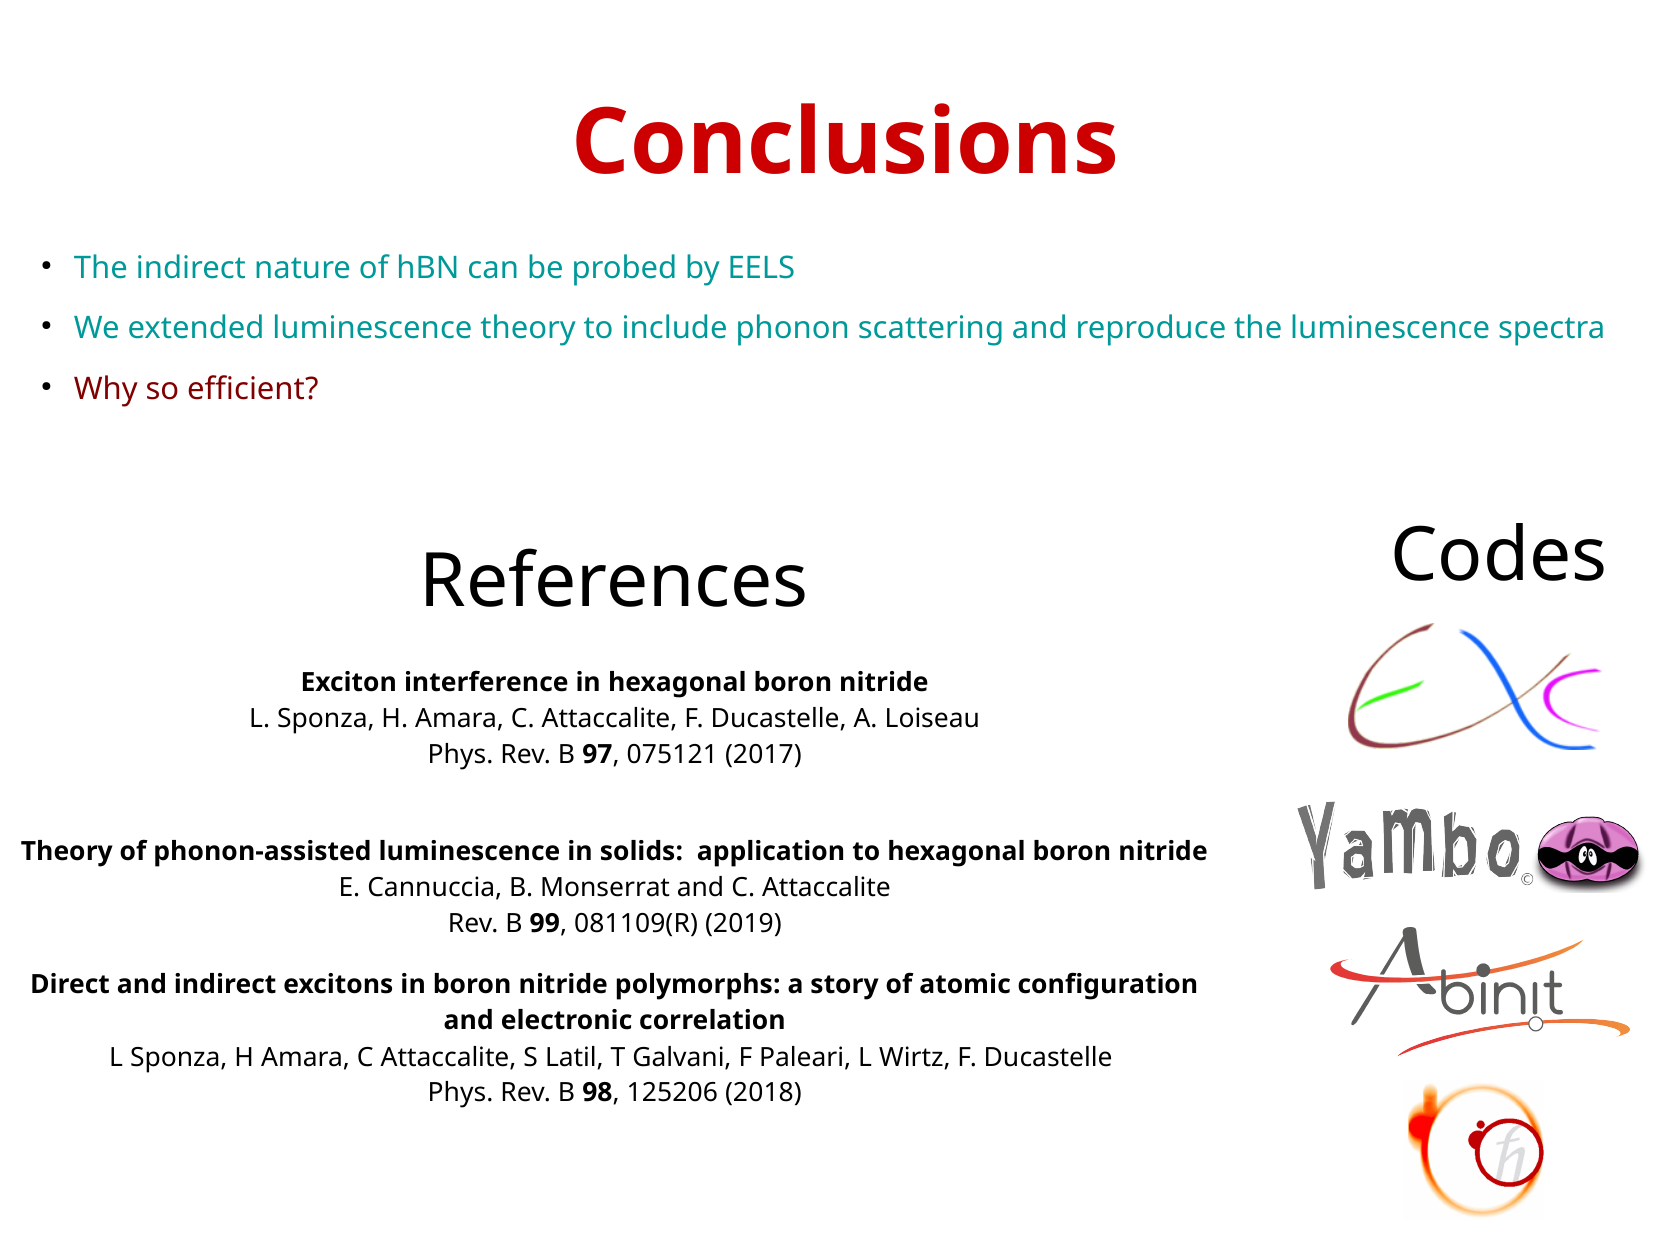

Conclusions
The indirect nature of hBN can be probed by EELS
We extended luminescence theory to include phonon scattering and reproduce the luminescence spectra
Why so efficient?
# Codes
References
Exciton interference in hexagonal boron nitride
L. Sponza, H. Amara, C. Attaccalite, F. Ducastelle, A. Loiseau
Phys. Rev. B 97, 075121 (2017)
Theory of phonon-assisted luminescence in solids: application to hexagonal boron nitride
E. Cannuccia, B. Monserrat and C. Attaccalite
Rev. B 99, 081109(R) (2019)
Direct and indirect excitons in boron nitride polymorphs: a story of atomic configuration and electronic correlation
L Sponza, H Amara, C Attaccalite, S Latil, T Galvani, F Paleari, L Wirtz, F. Ducastelle
Phys. Rev. B 98, 125206 (2018)